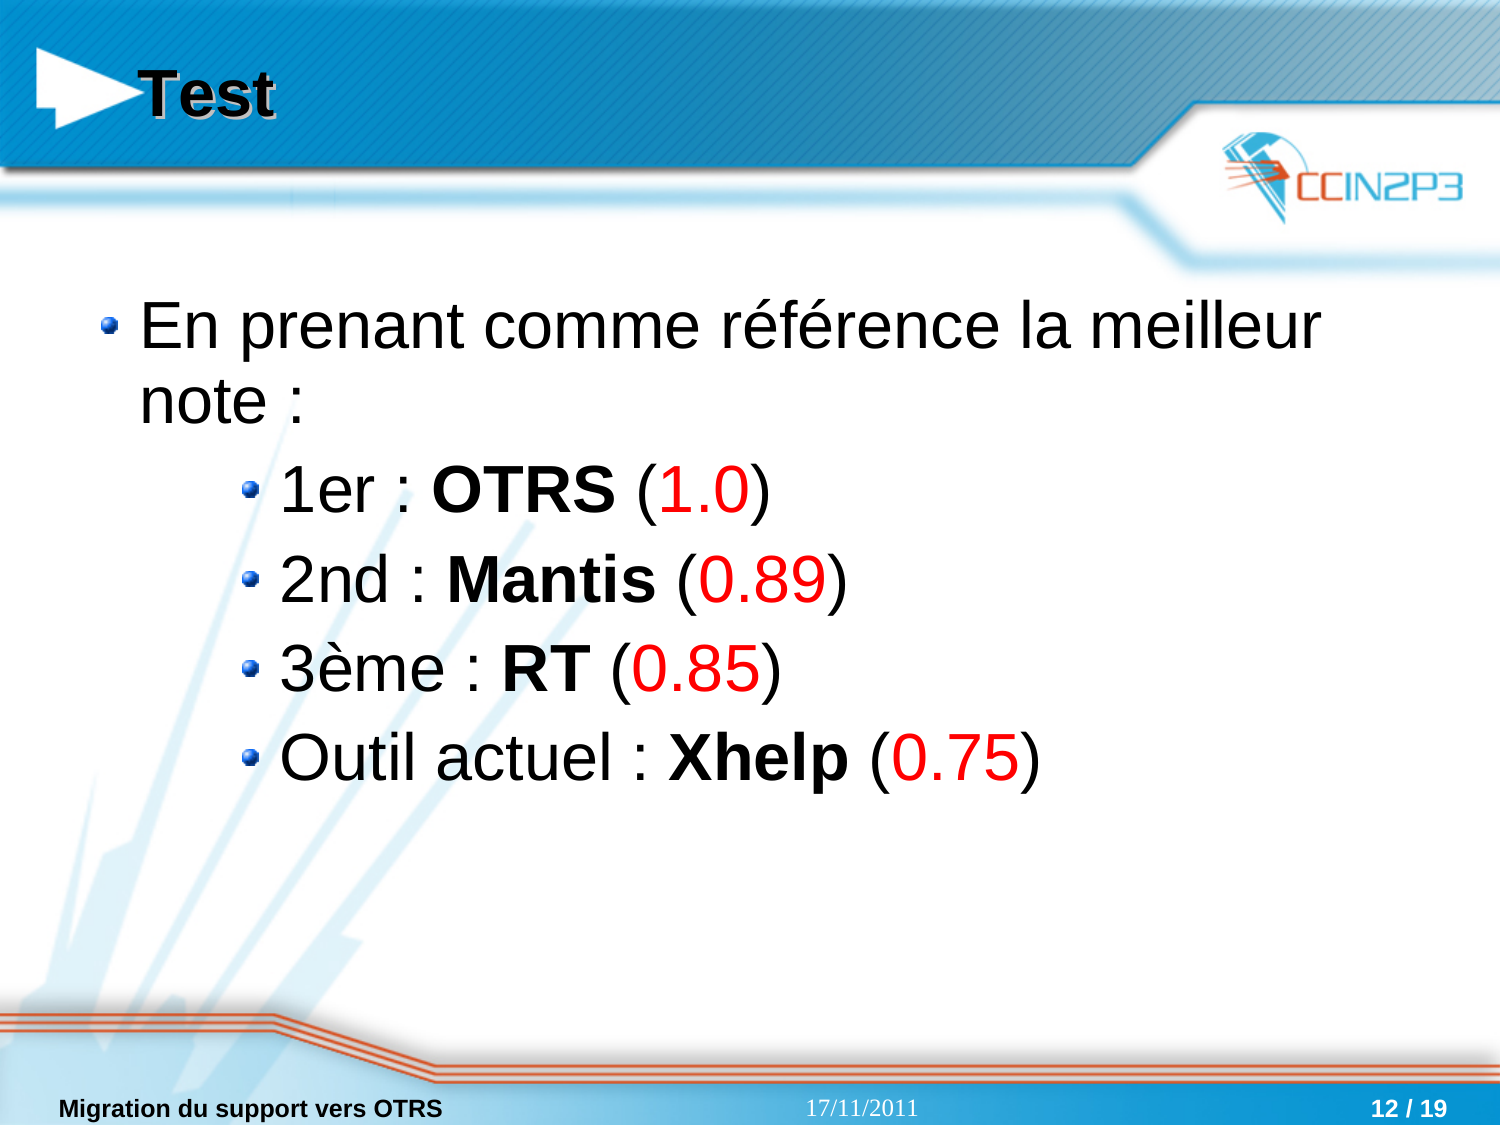

# Test
En prenant comme référence la meilleur note :
1er : OTRS (1.0)
2nd : Mantis (0.89)
3ème : RT (0.85)
Outil actuel : Xhelp (0.75)
Migration du support vers OTRS
12